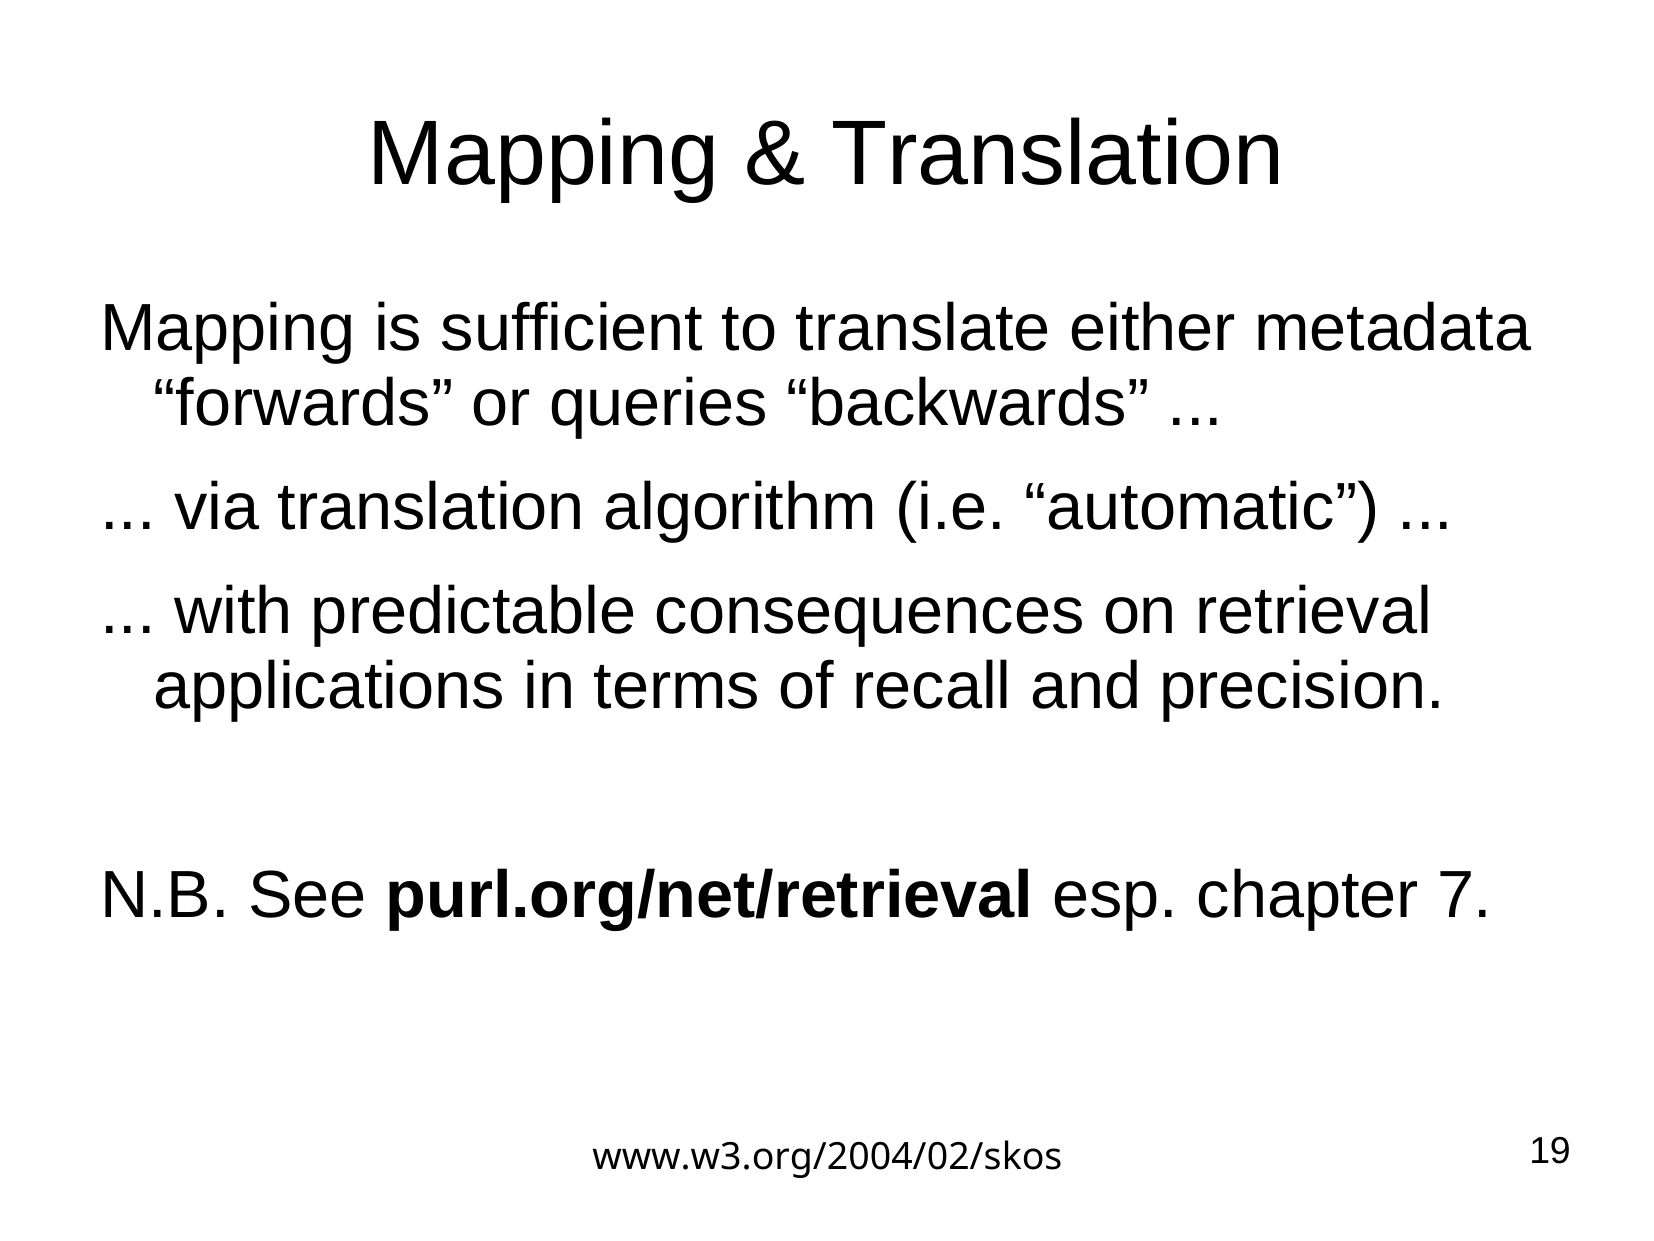

# Mapping & Translation
Mapping is sufficient to translate either metadata “forwards” or queries “backwards” ...
... via translation algorithm (i.e. “automatic”) ...
... with predictable consequences on retrieval applications in terms of recall and precision.
N.B. See purl.org/net/retrieval esp. chapter 7.
www.w3.org/2004/02/skos
19